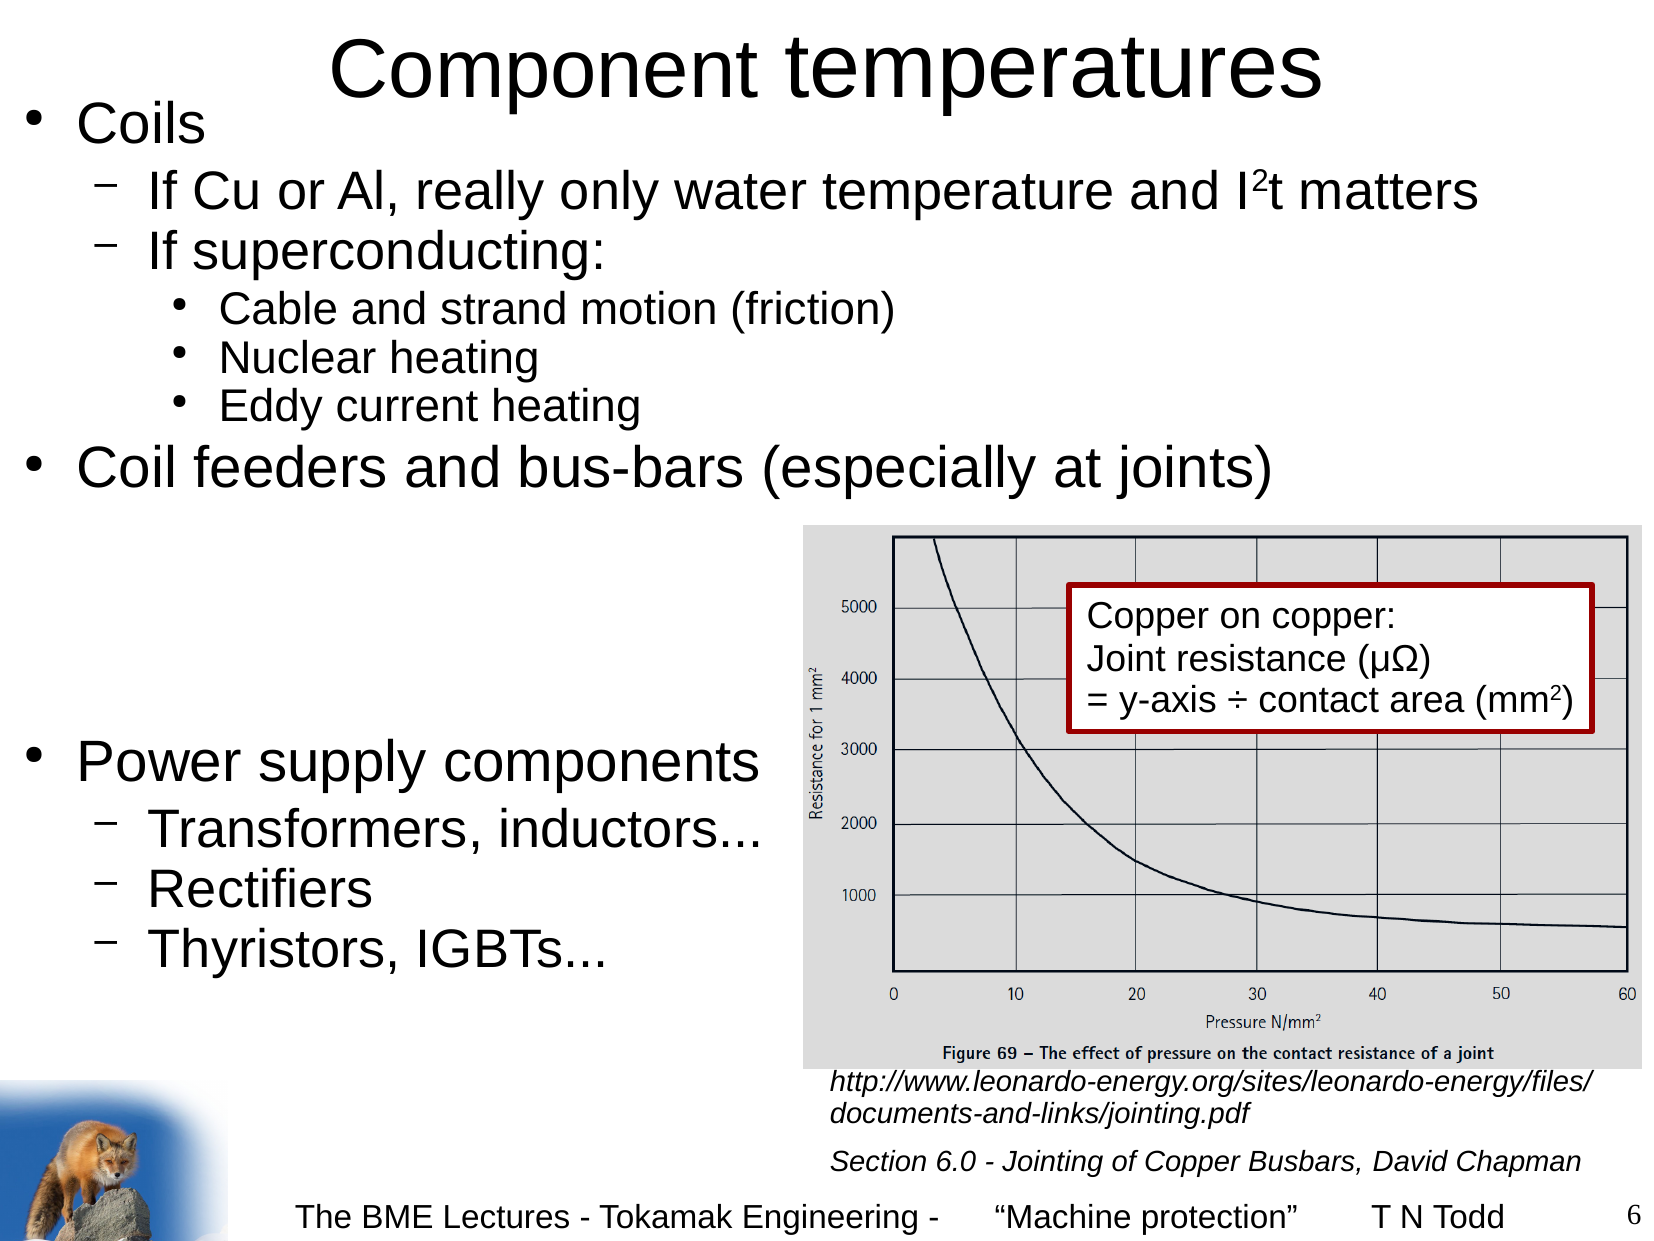

# Component temperatures
Coils
If Cu or Al, really only water temperature and I2t matters
If superconducting:
Cable and strand motion (friction)
Nuclear heating
Eddy current heating
Coil feeders and bus-bars (especially at joints)
Power supply components
Transformers, inductors...
Rectifiers
Thyristors, IGBTs...
Copper on copper:
Joint resistance (μΩ)
= y-axis ÷ contact area (mm2)
http://www.leonardo-energy.org/sites/leonardo-energy/files/documents-and-links/jointing.pdf
Section 6.0 - Jointing of Copper Busbars, David Chapman
6